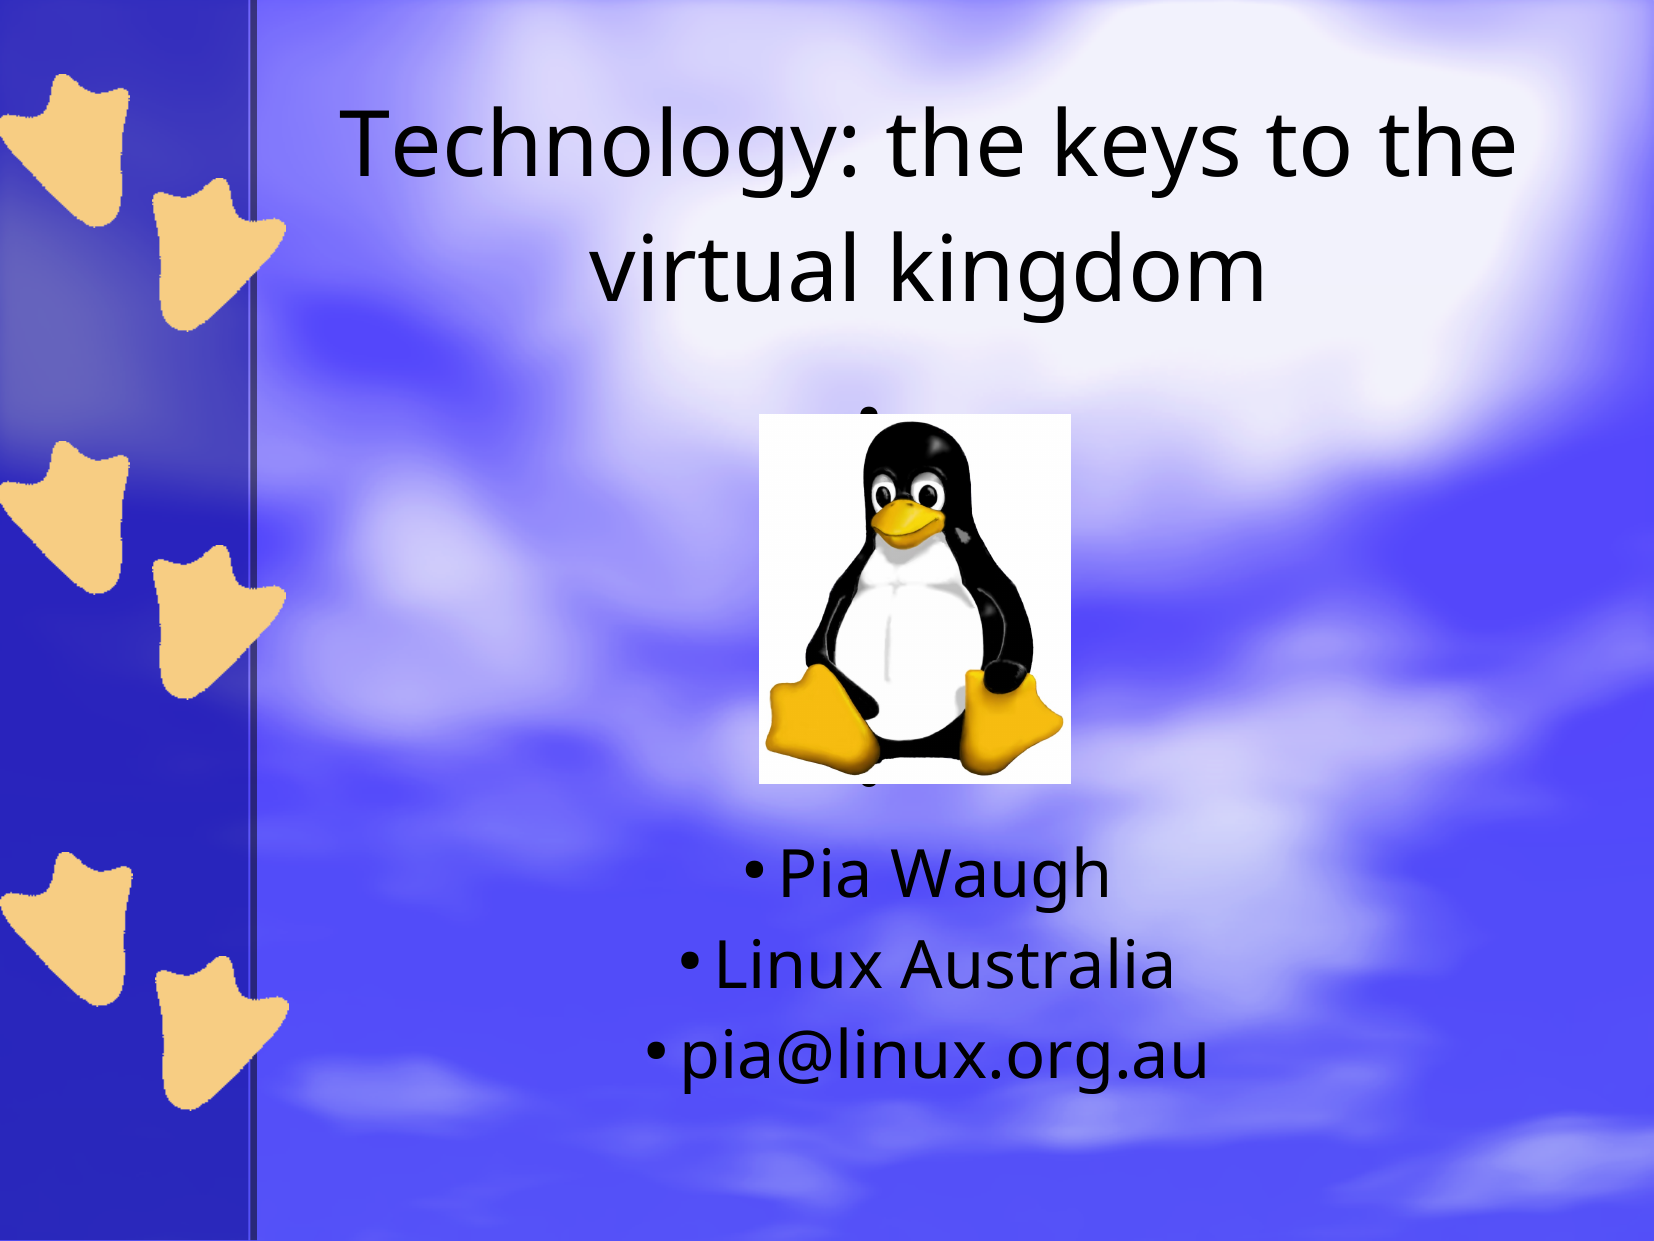

# Technology: the keys to the virtual kingdom
Pia Waugh
Linux Australia
pia@linux.org.au